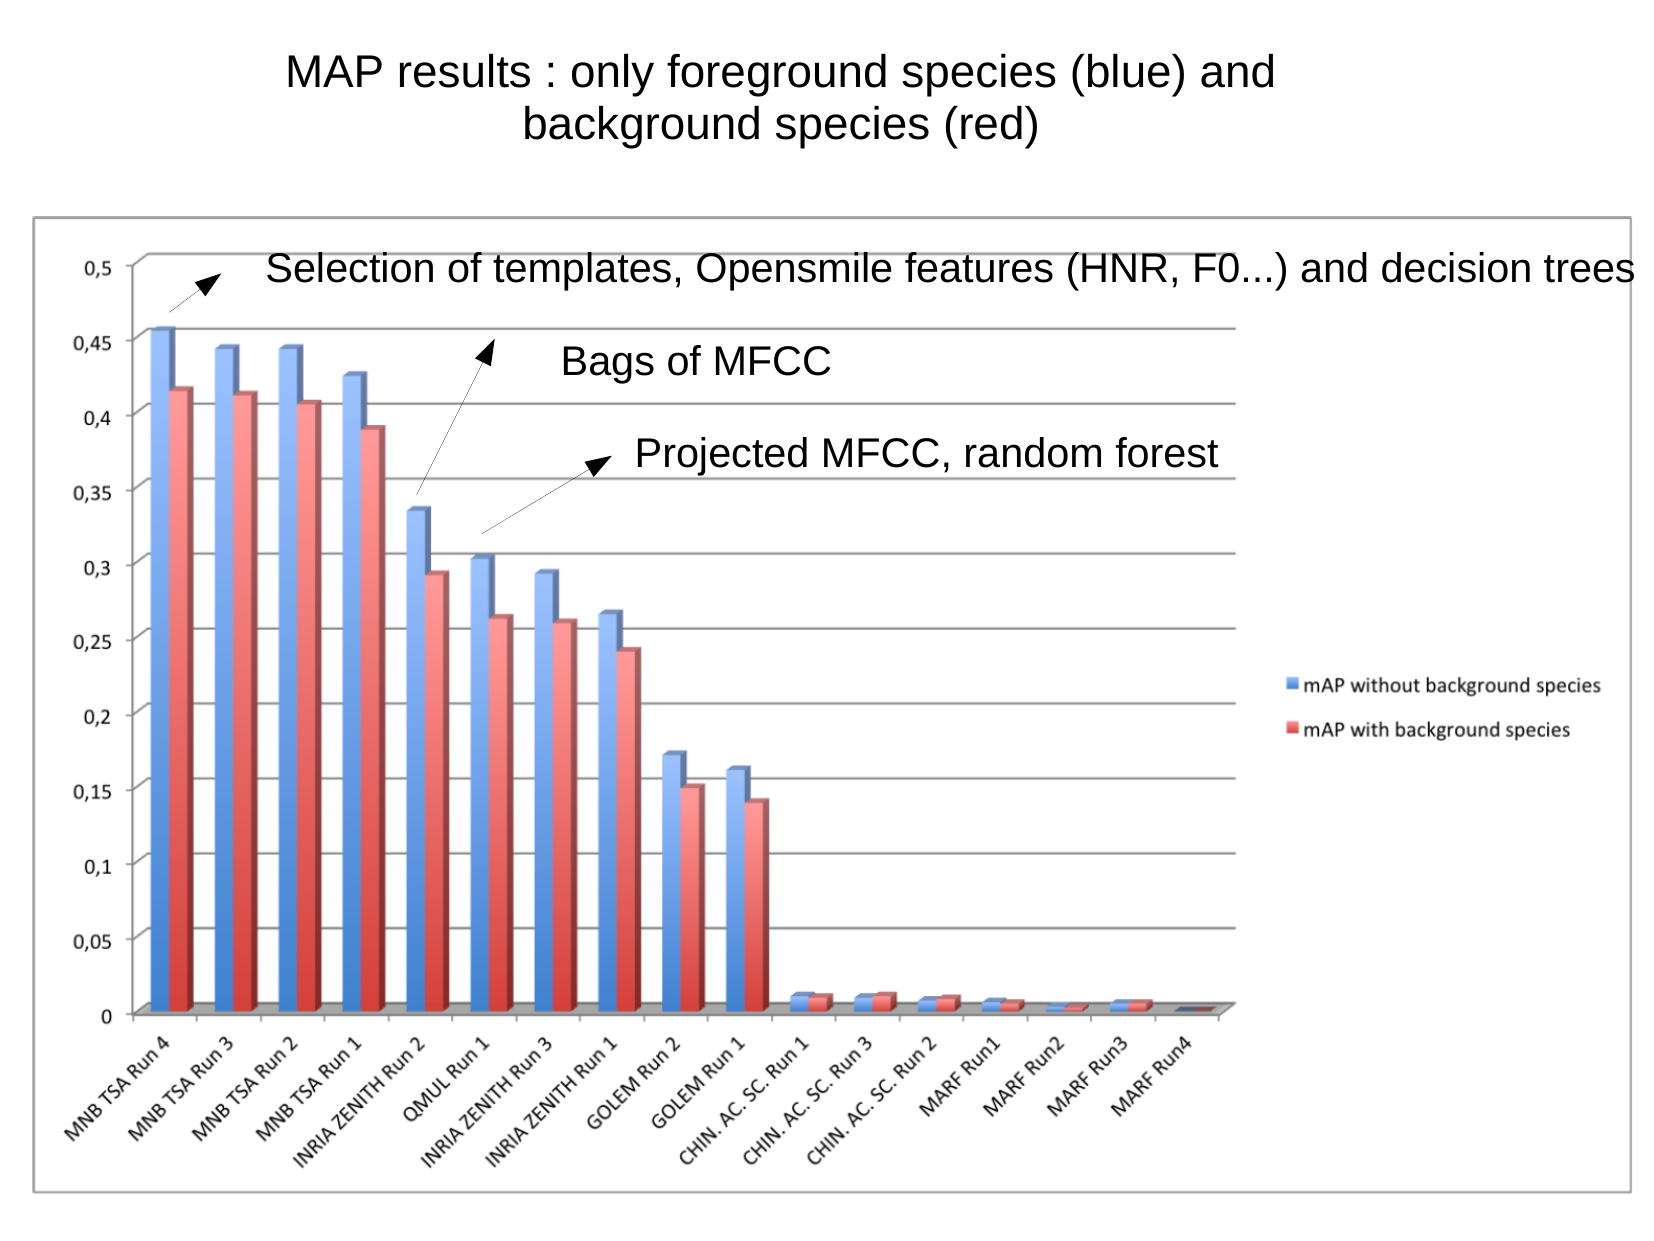

MAP results : only foreground species (blue) and background species (red)
Selection of templates, Opensmile features (HNR, F0...) and decision trees
				Bags of MFCC
					Projected MFCC, random forest